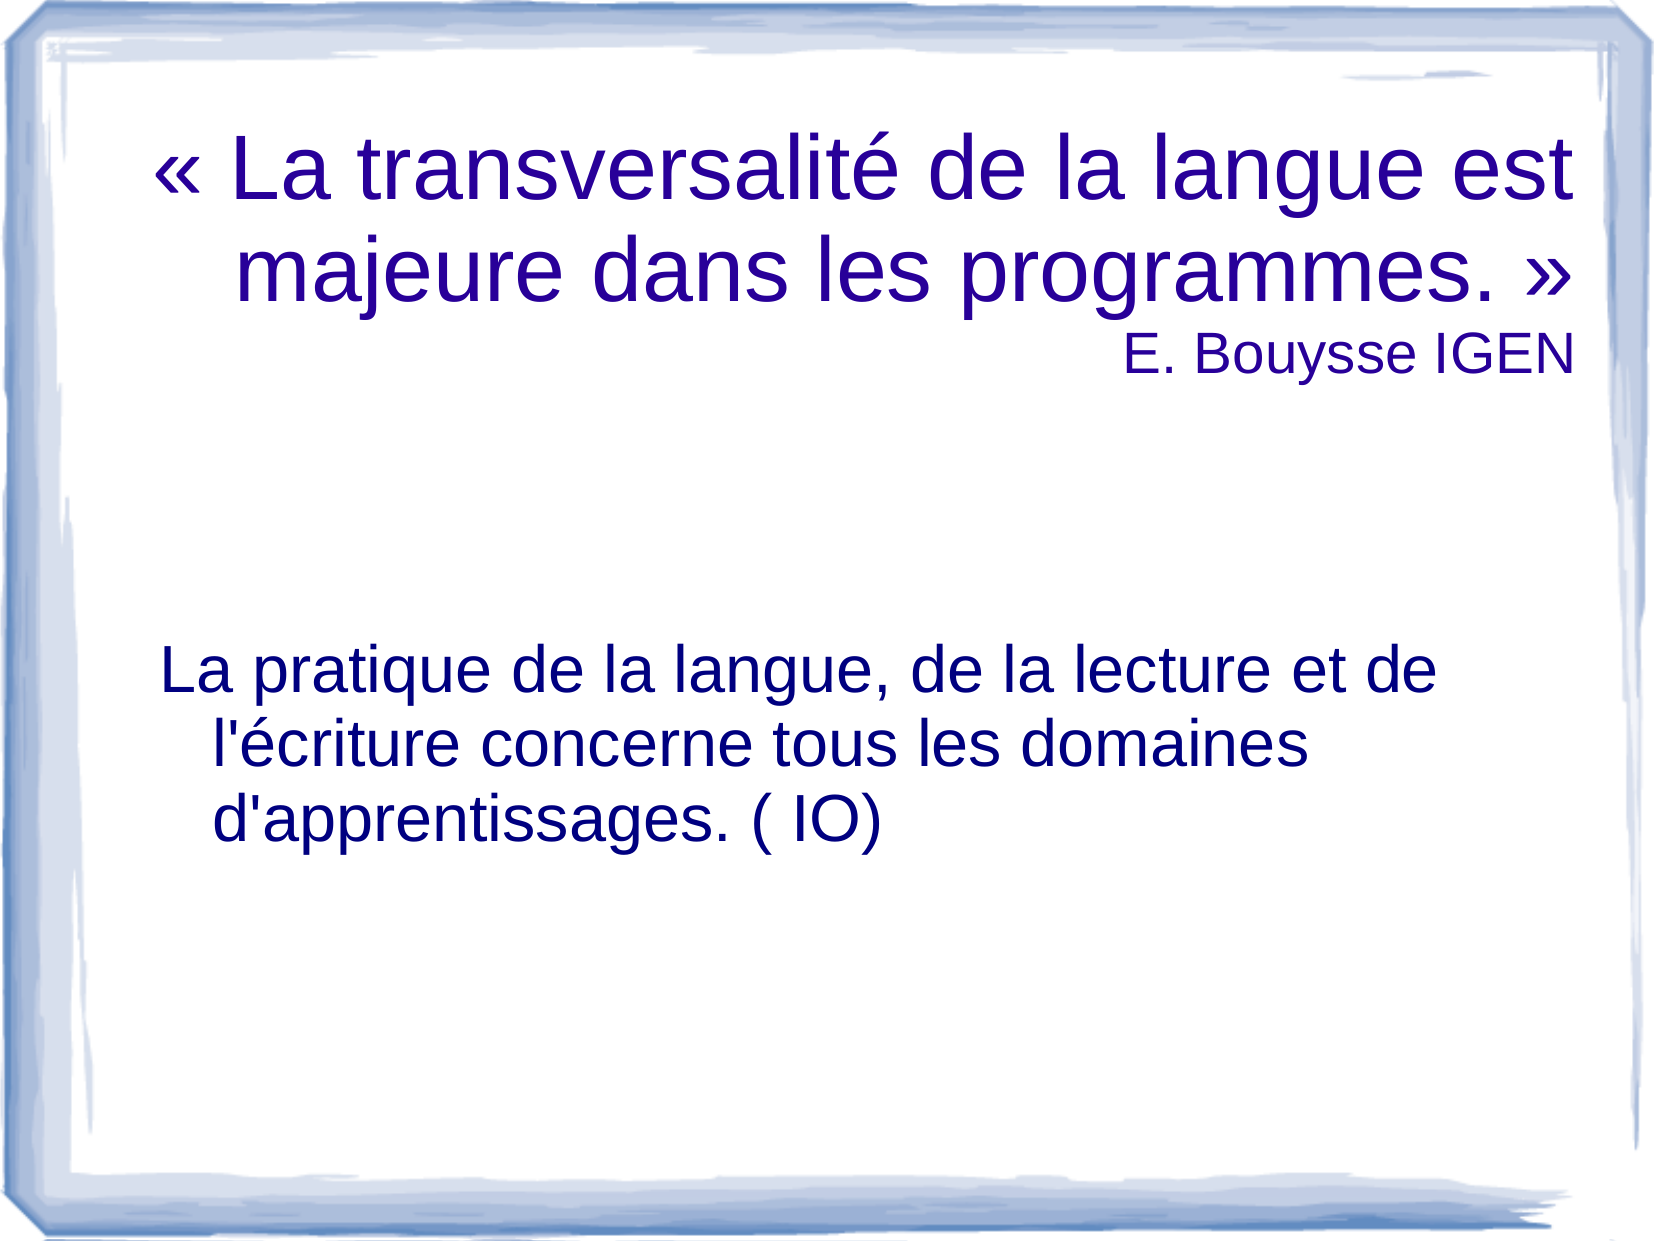

# « La transversalité de la langue est majeure dans les programmes. » E. Bouysse IGEN
La pratique de la langue, de la lecture et de l'écriture concerne tous les domaines d'apprentissages. ( IO)